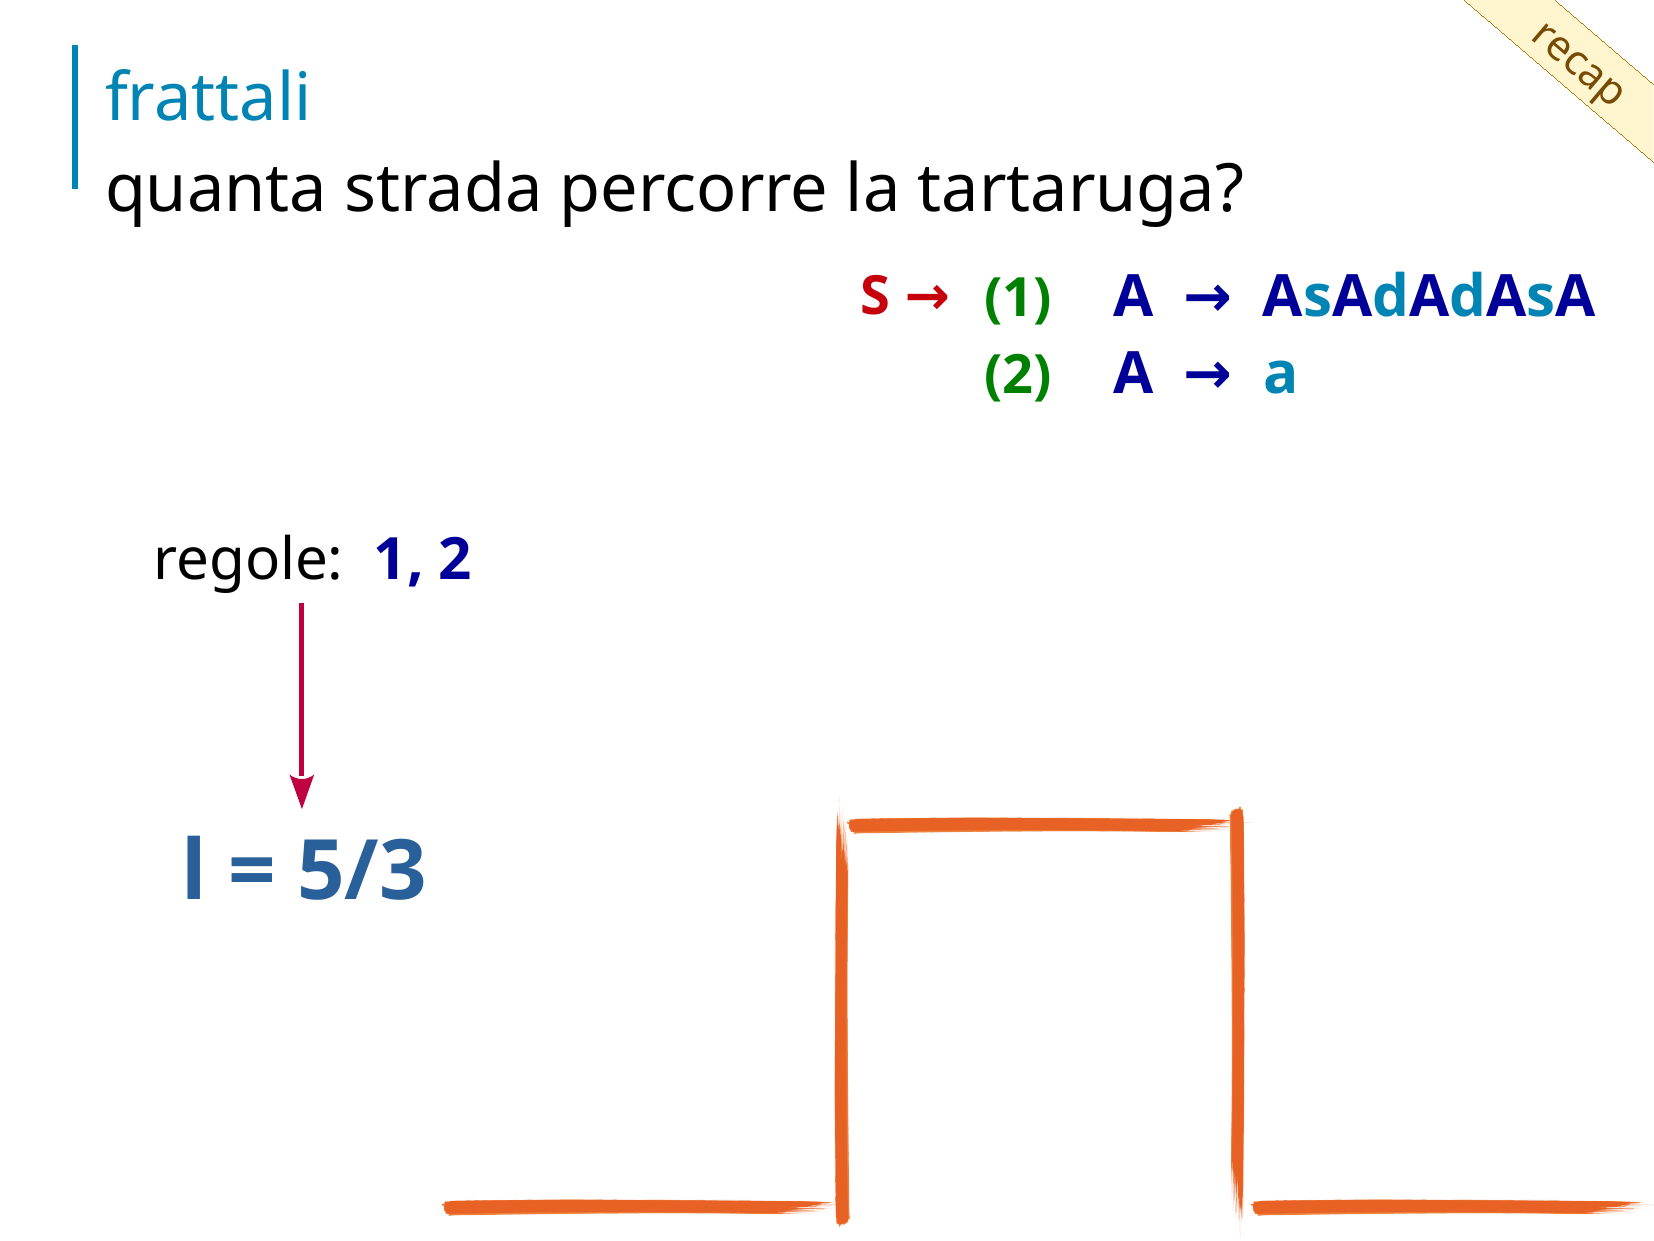

recap
frattali
quanta strada percorre la tartaruga?
(1) A → AsAdAdAsA
S →
(2) A → a
# regole: 1, 2
l = 5/3